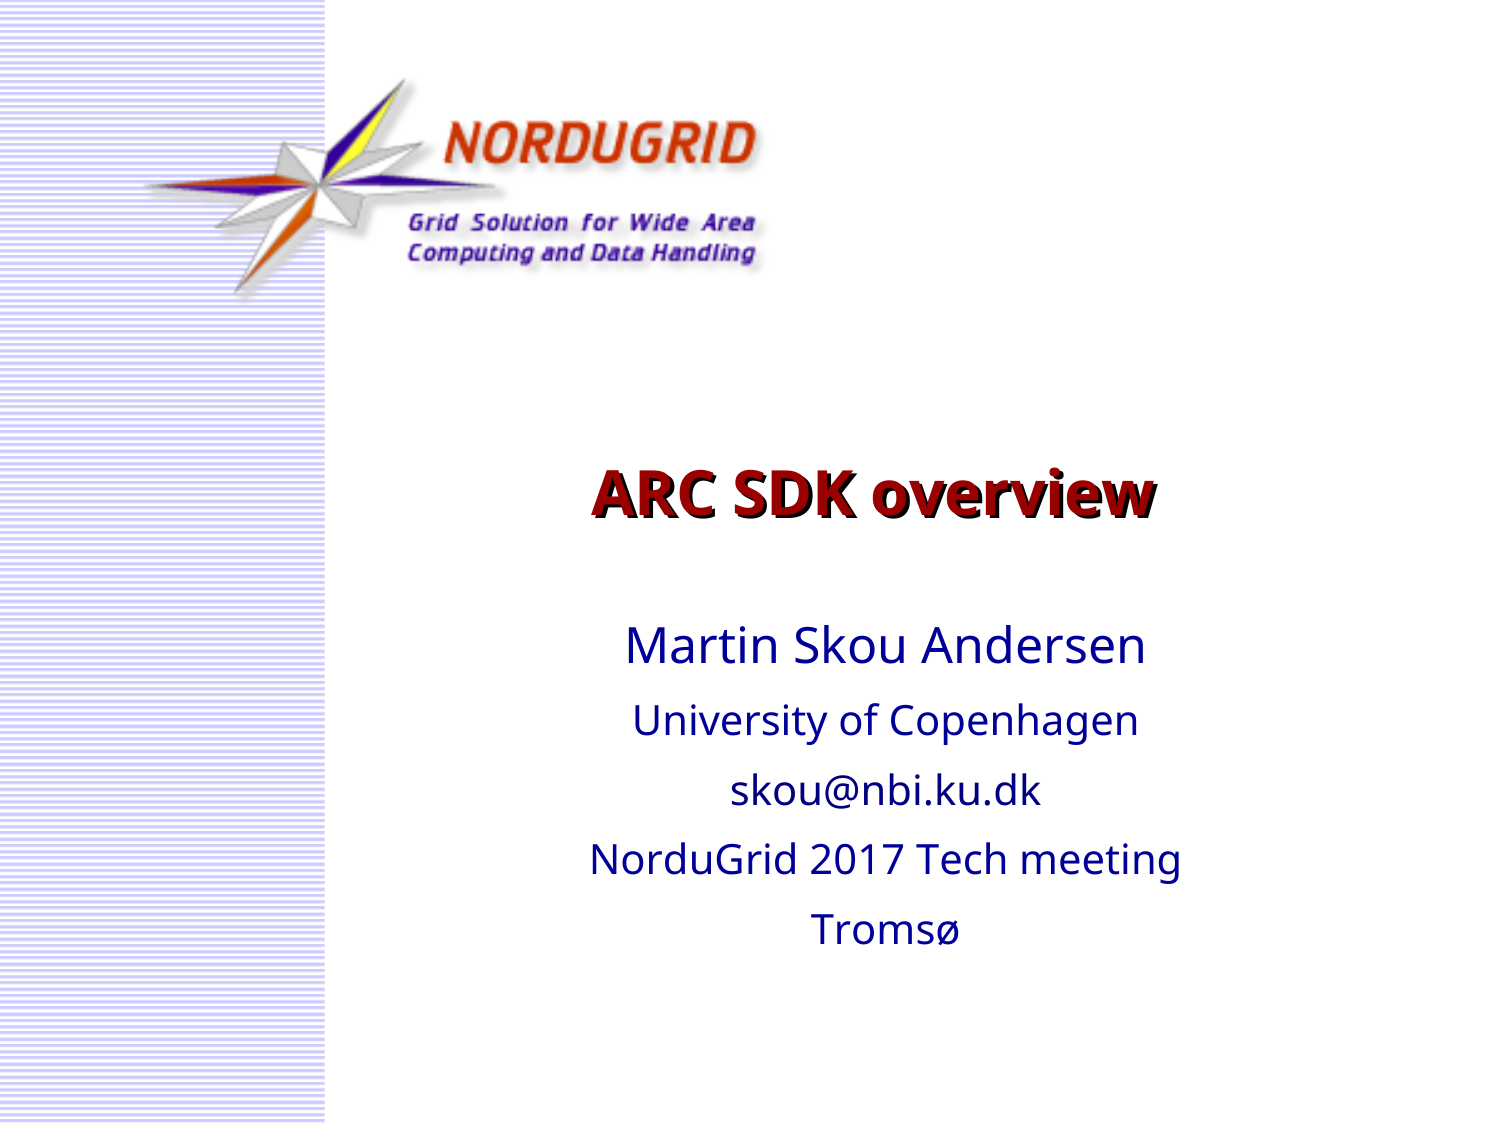

# ARC SDK overview
Martin Skou Andersen
University of Copenhagen
skou@nbi.ku.dk
NorduGrid 2017 Tech meeting
Tromsø